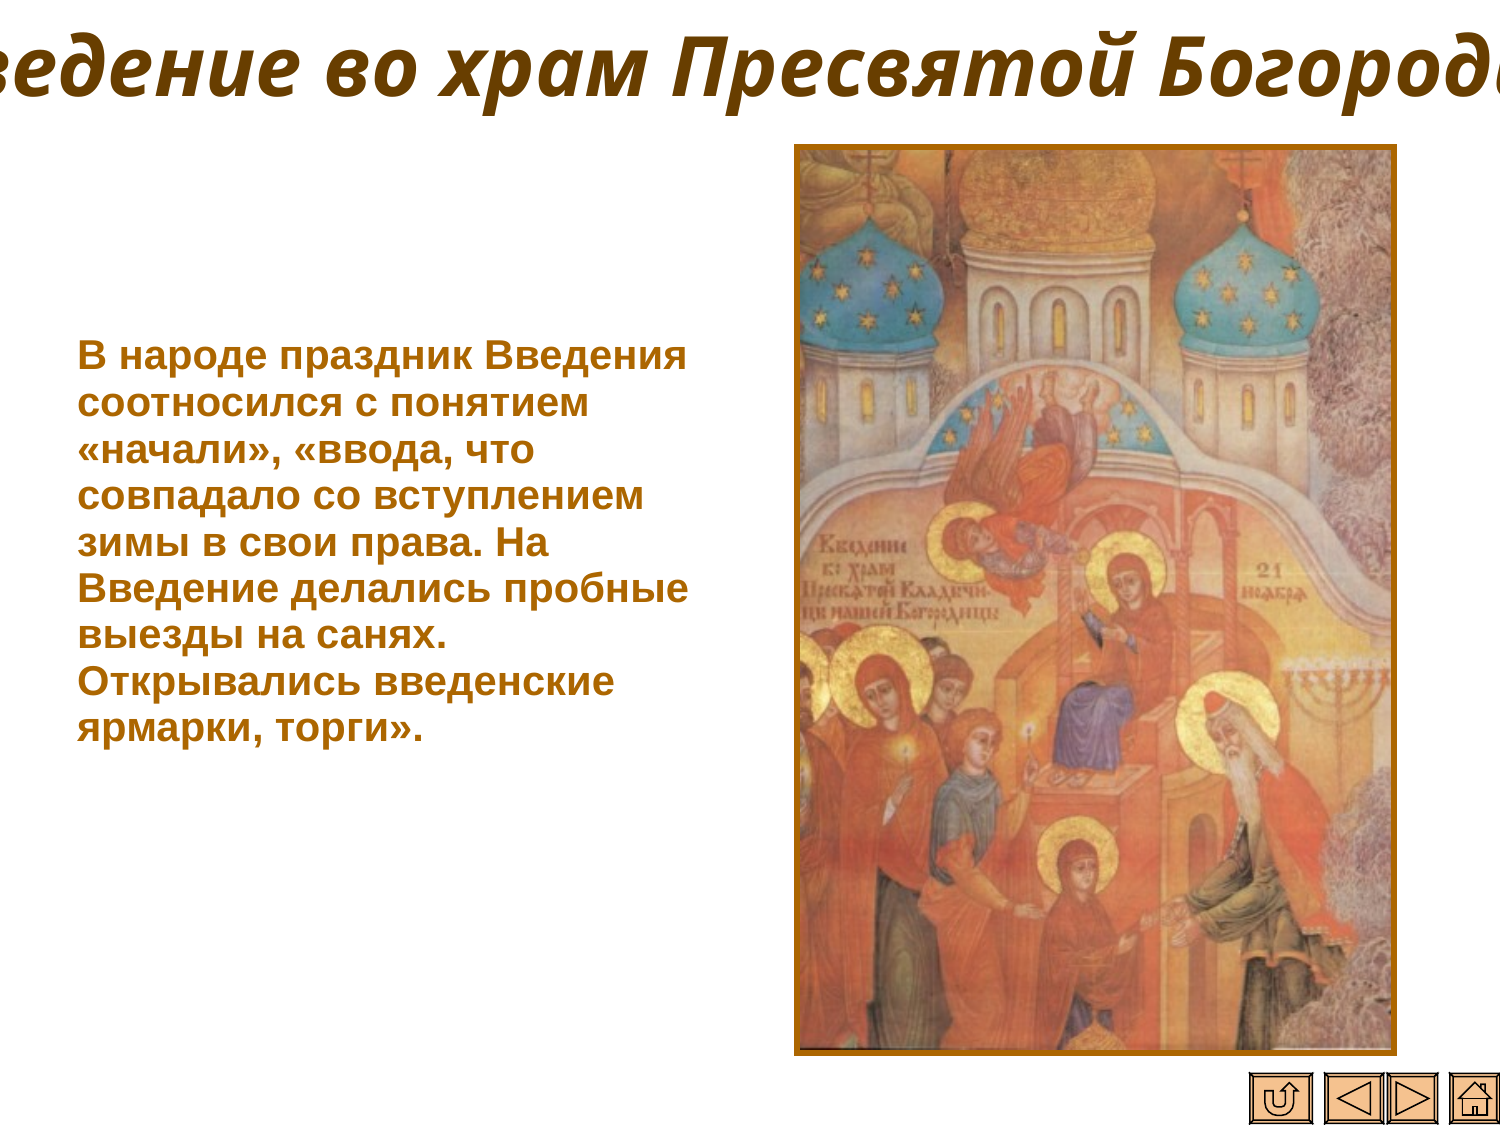

Введение во храм Пресвятой Богородицы
В народе праздник Введения соотносился с понятием «начали», «ввода, что совпадало со вступлением зимы в свои права. На Введение делались пробные выезды на санях. Открывались введенские ярмарки, торги».